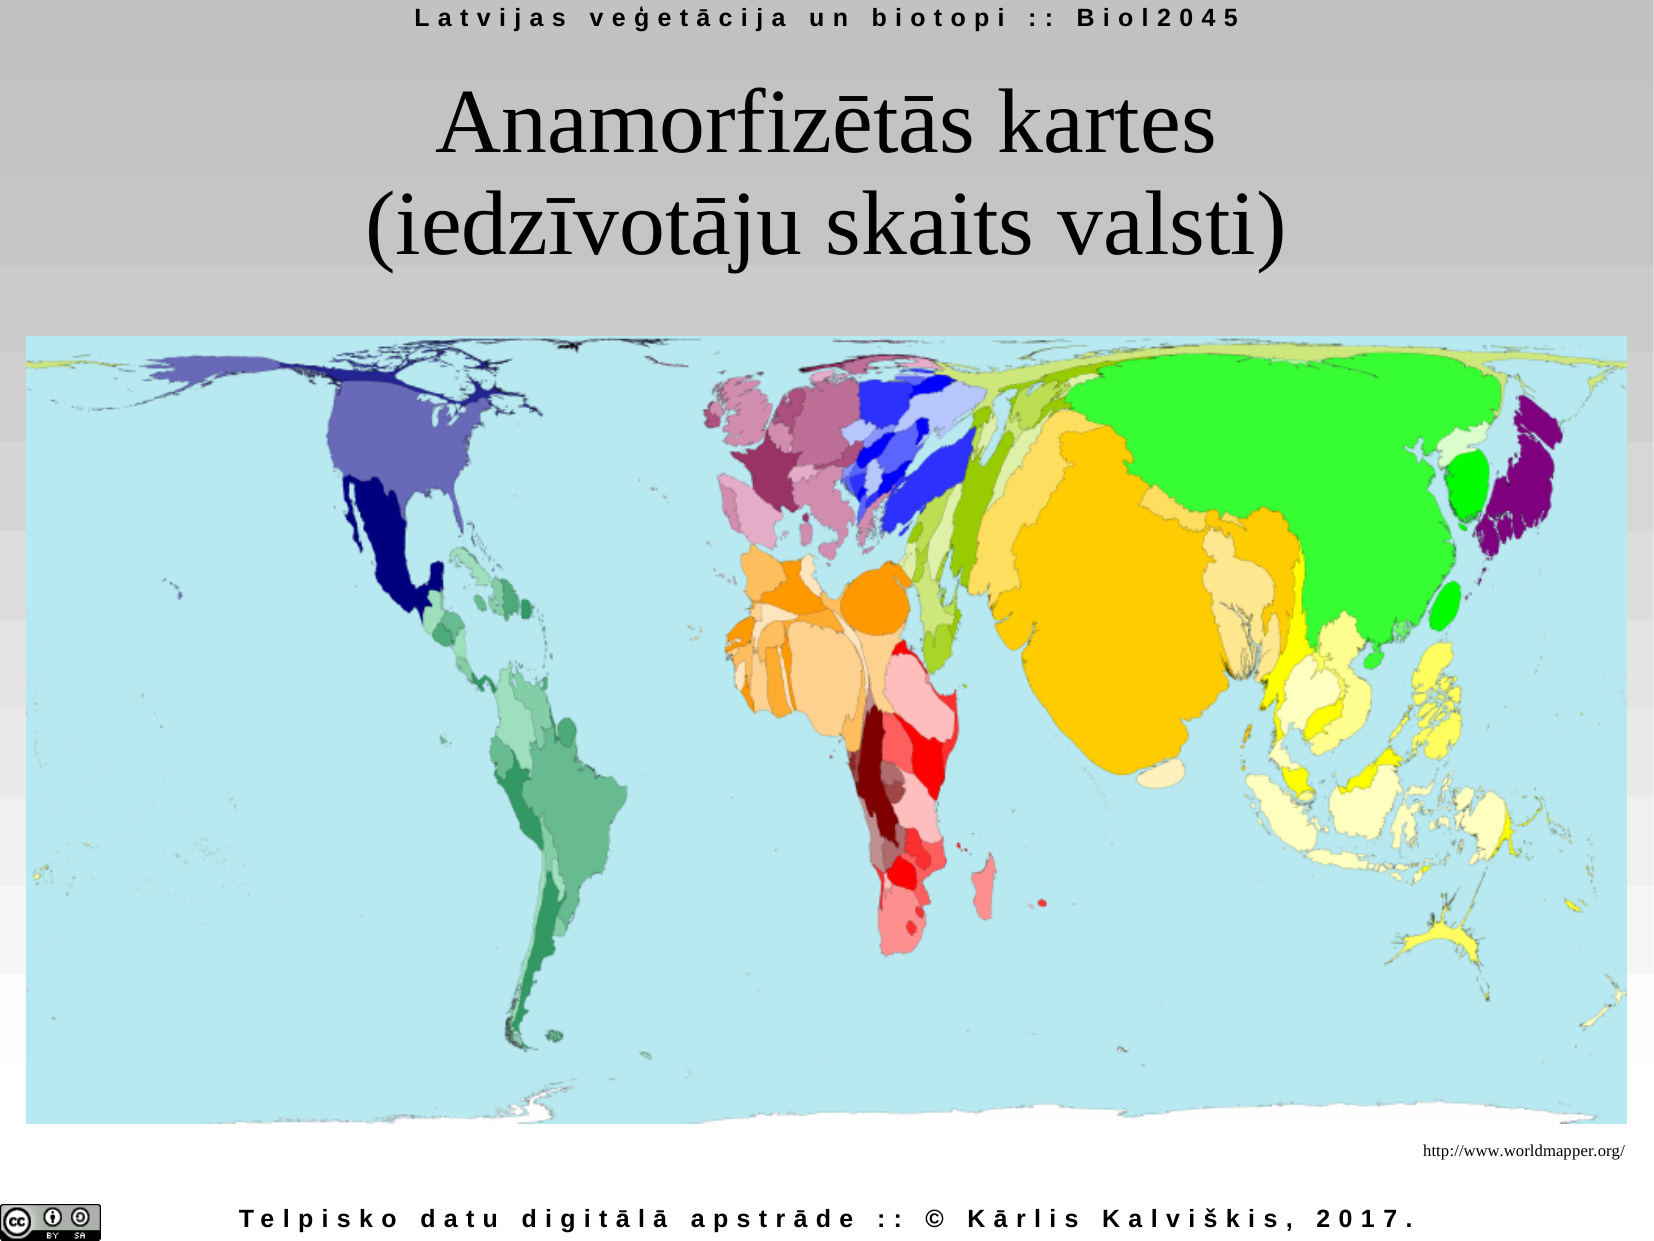

# Anamorfizētās kartes (iedzīvotāju skaits valsti)
http://www.worldmapper.org/